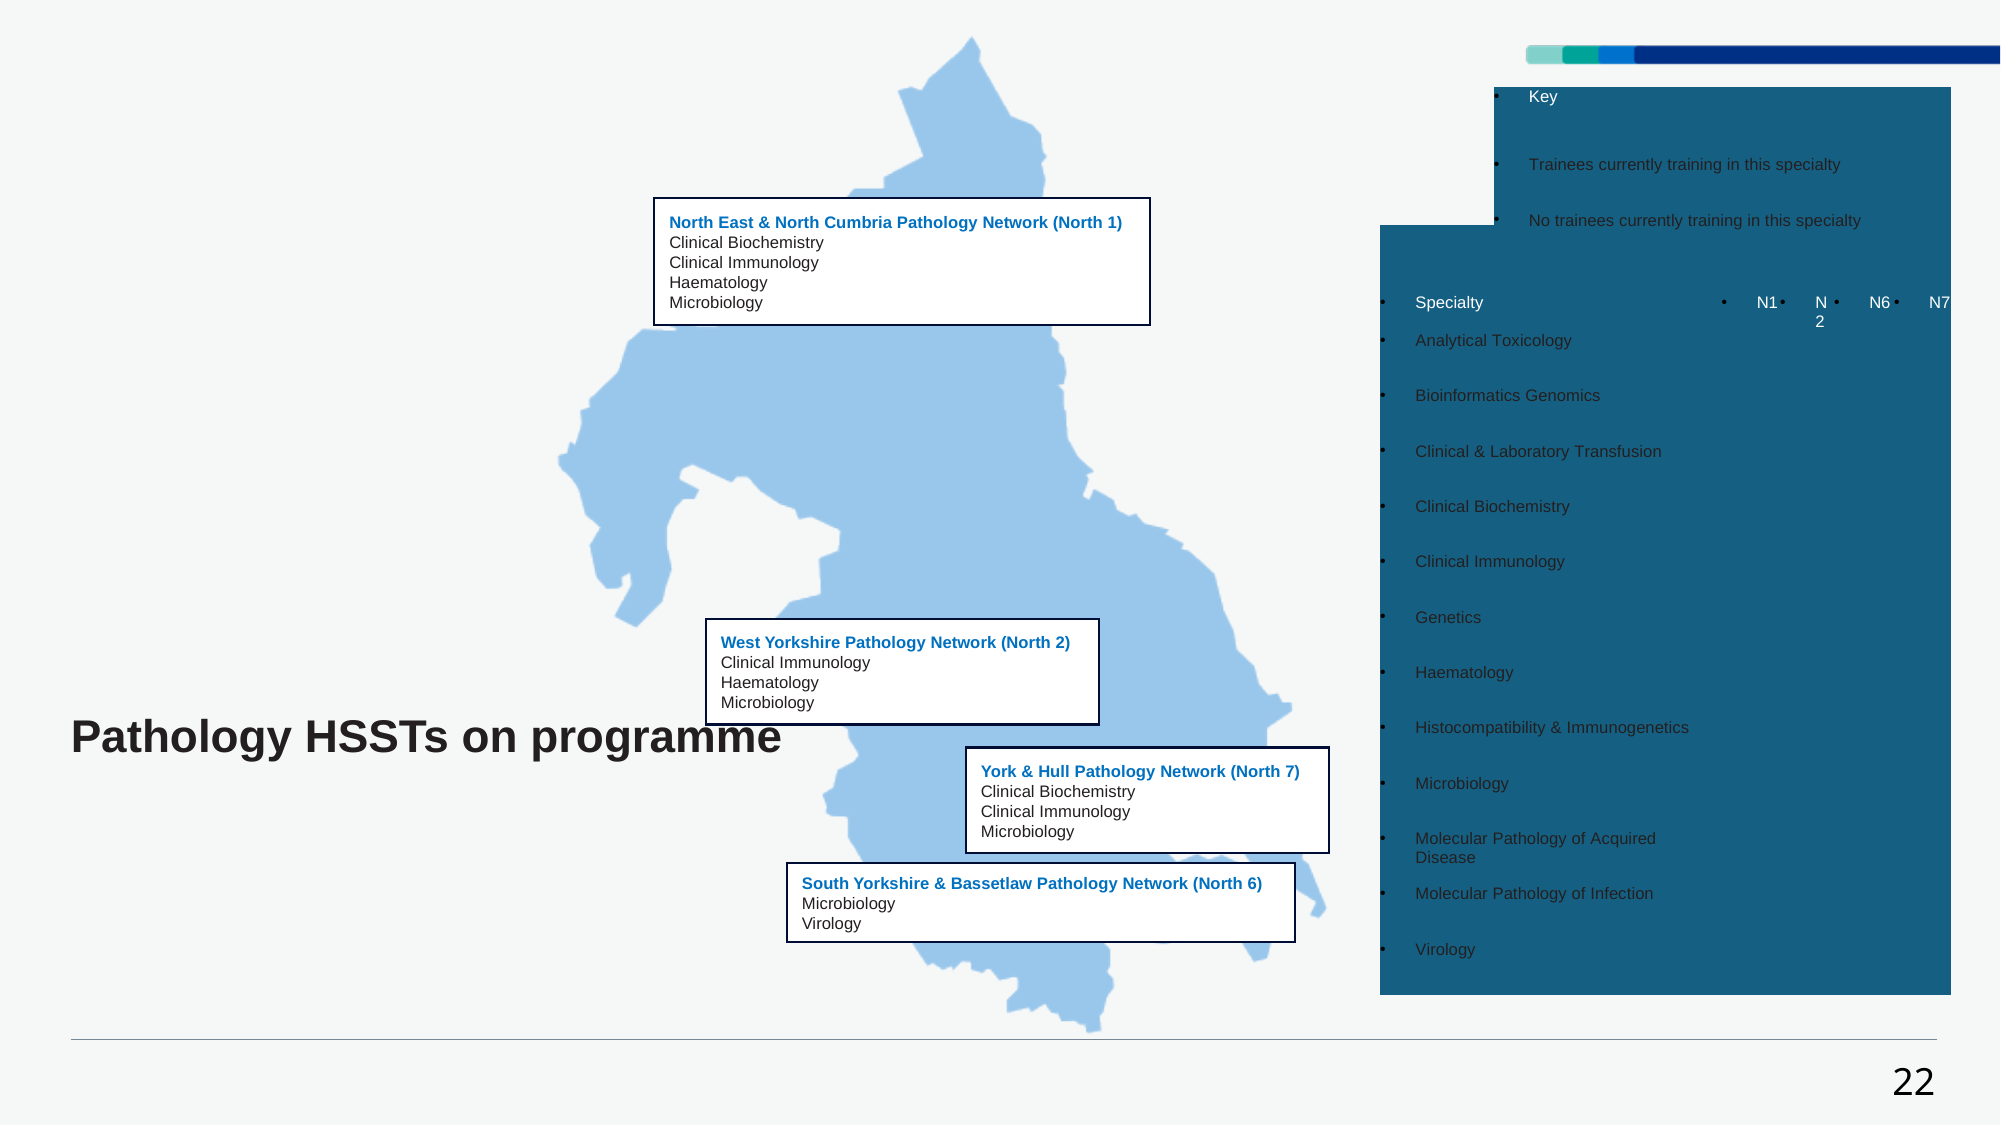

| Key | |
| --- | --- |
| Trainees currently training in this specialty | |
| No trainees currently training in this specialty | |
North East & North Cumbria Pathology Network (North 1)
Clinical Biochemistry
Clinical Immunology
Haematology
Microbiology
| | Pathology Network | | | |
| --- | --- | --- | --- | --- |
| Specialty | N1 | N2 | N6 | N7 |
| Analytical Toxicology | | | | |
| Bioinformatics Genomics | | | | |
| Clinical & Laboratory Transfusion | | | | |
| Clinical Biochemistry | | | | |
| Clinical Immunology | | | | |
| Genetics | | | | |
| Haematology | | | | |
| Histocompatibility & Immunogenetics | | | | |
| Microbiology | | | | |
| Molecular Pathology of Acquired Disease | | | | |
| Molecular Pathology of Infection | | | | |
| Virology | | | | |
# Pathology HSSTs on programme
West Yorkshire Pathology Network (North 2)
Clinical Immunology
Haematology
Microbiology
York & Hull Pathology Network (North 7)
Clinical Biochemistry
Clinical Immunology
Microbiology
South Yorkshire & Bassetlaw Pathology Network (North 6)
Microbiology
Virology